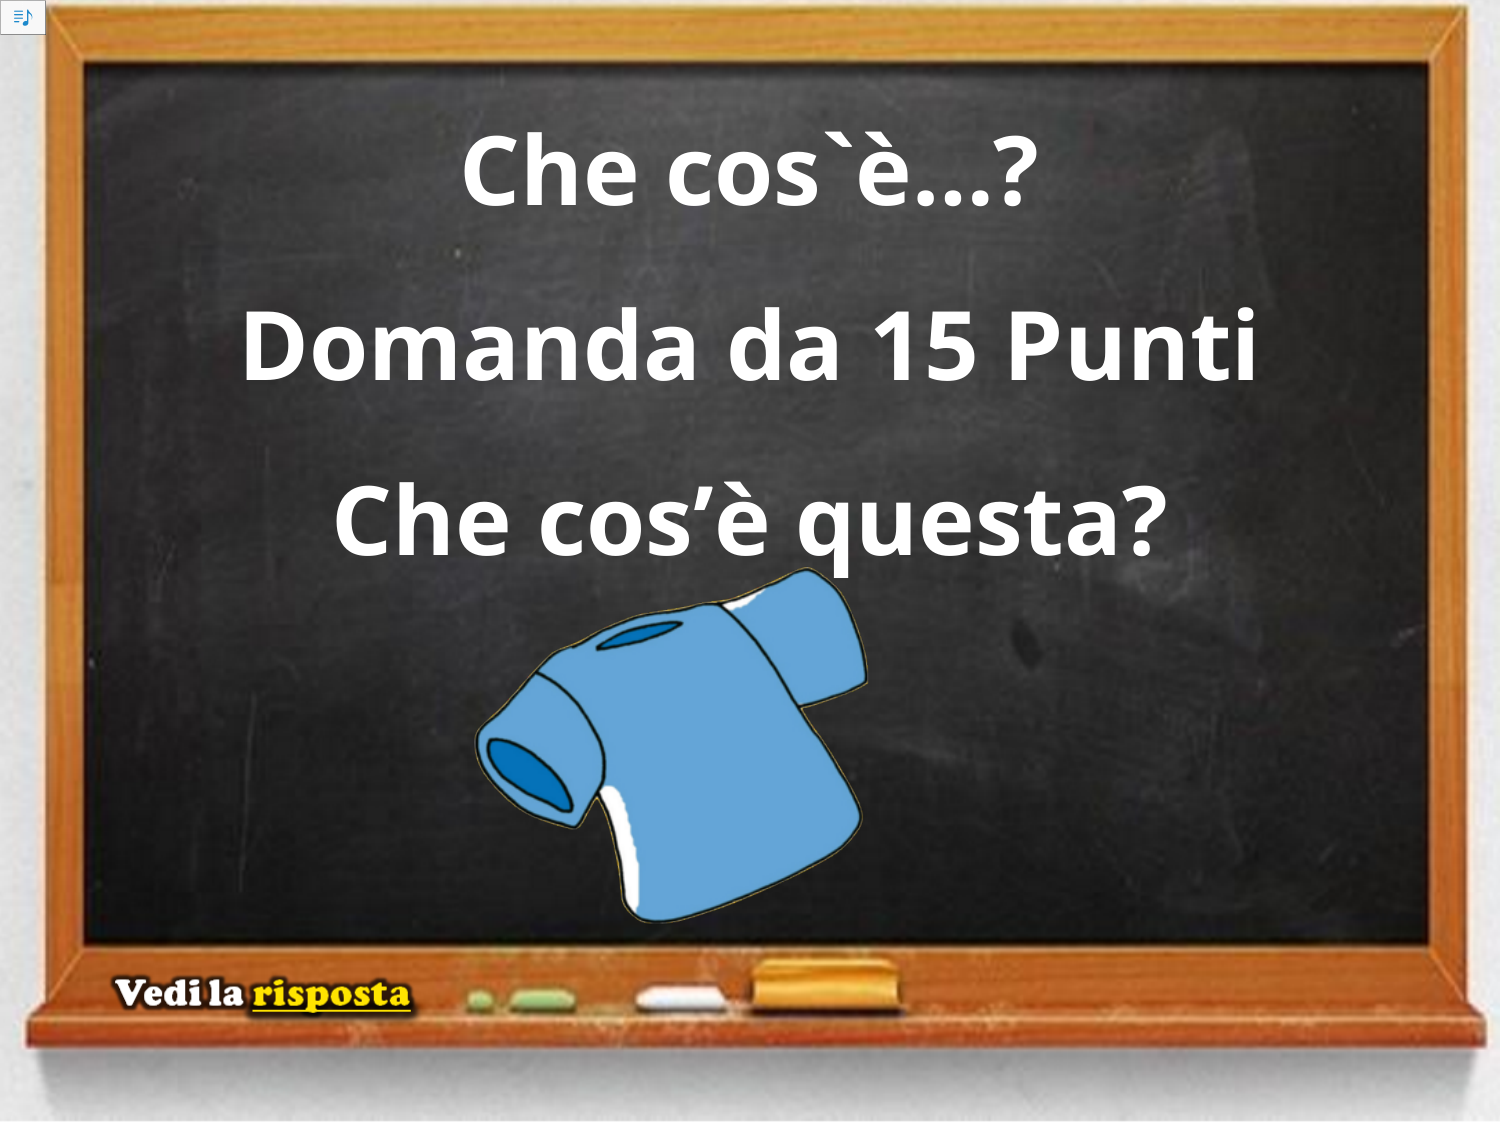

Che cos`è…?
Domanda da 15 Punti
Che cos’è questa?